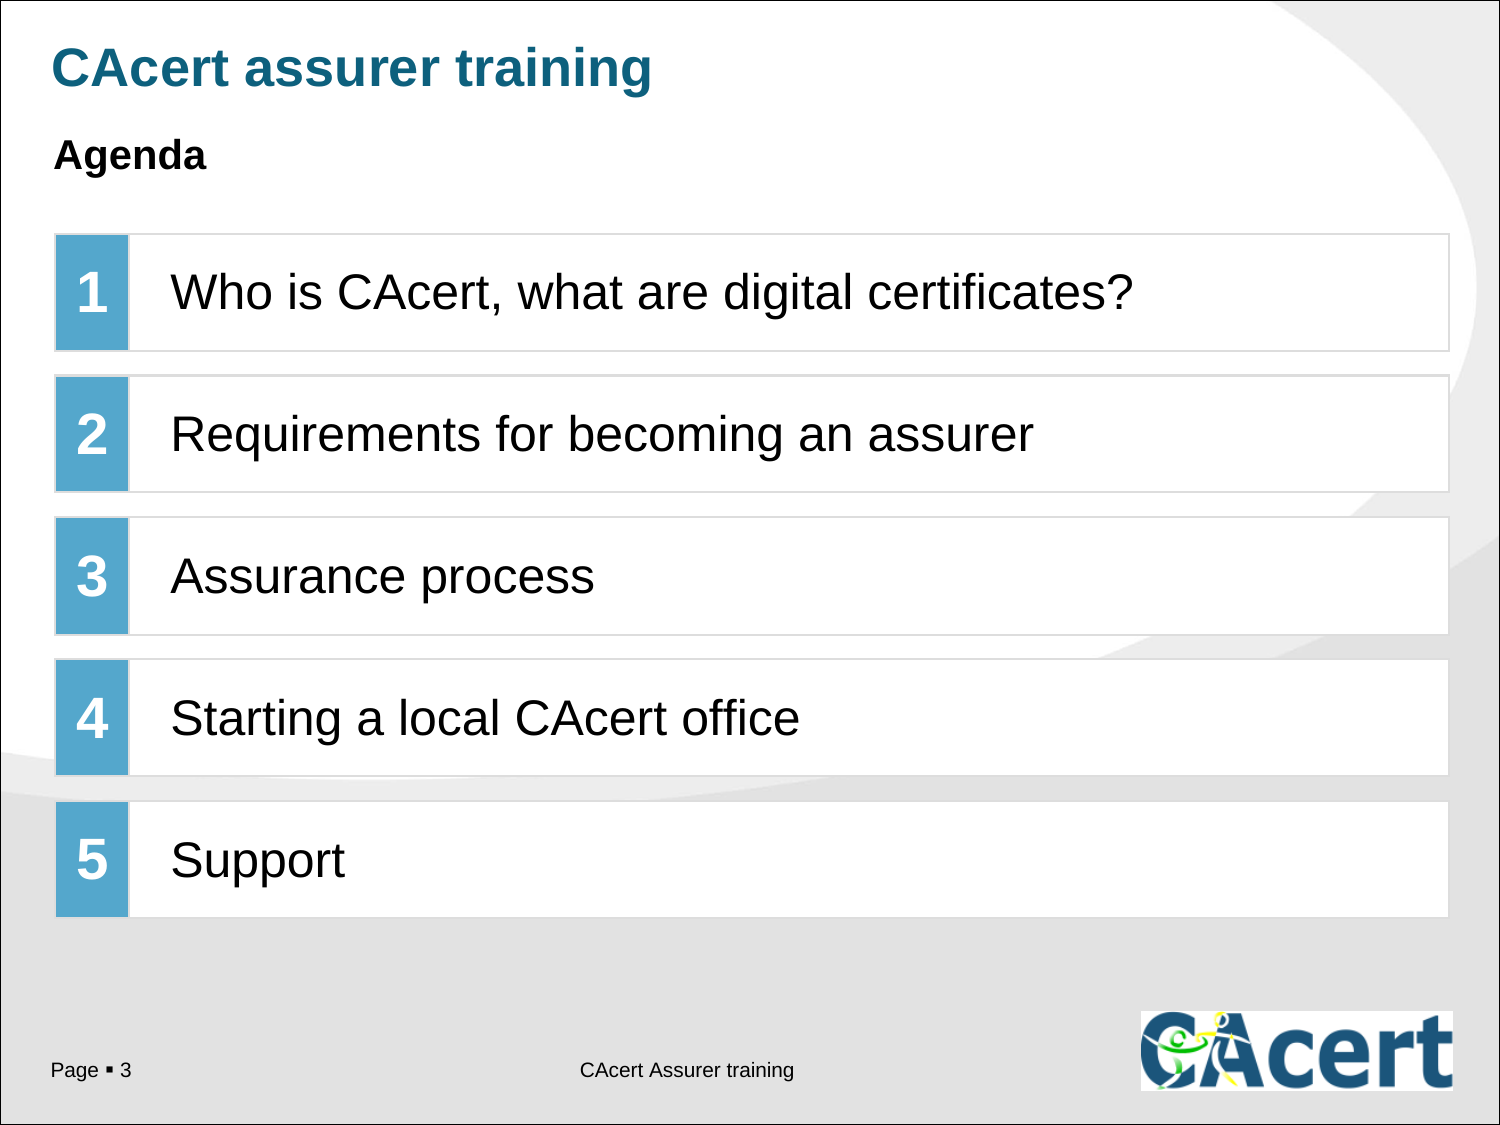

# CAcert assurer training
Agenda
1
Who is CAcert, what are digital certificates?
2
Requirements for becoming an assurer
3
Assurance process
4
Starting a local CAcert office
5
Support
CAcert Assurer training